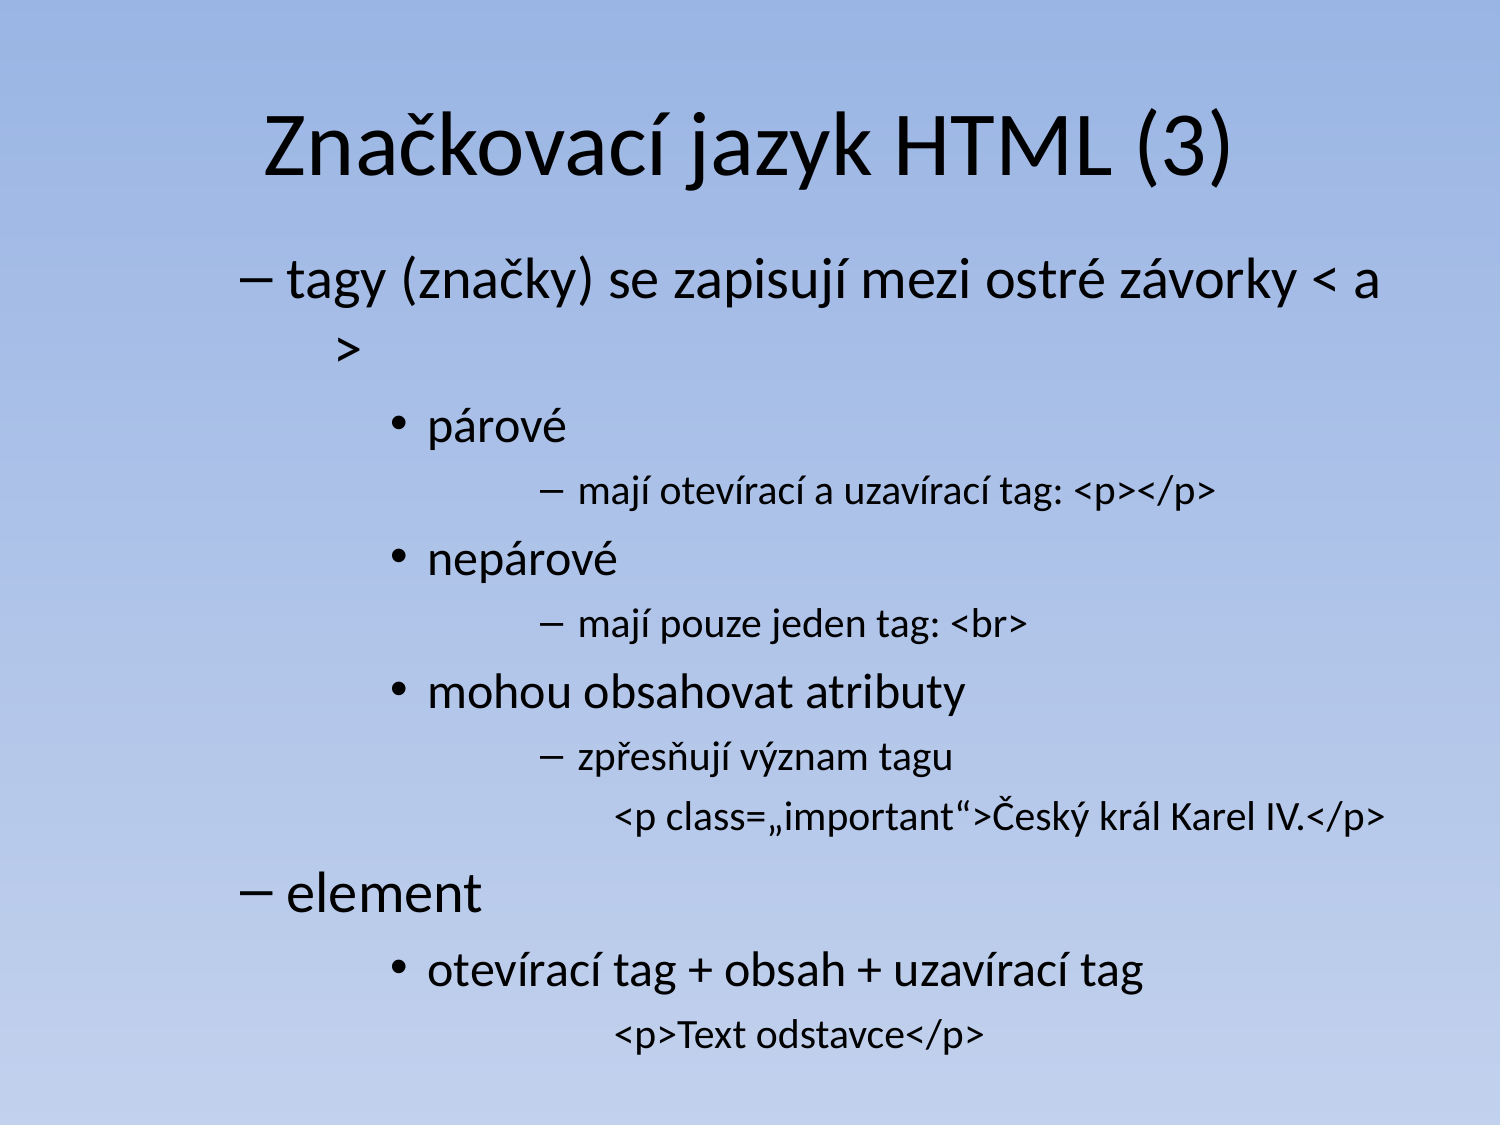

# Značkovací jazyk HTML (3)
tagy (značky) se zapisují mezi ostré závorky < a >
párové
mají otevírací a uzavírací tag: <p></p>
nepárové
mají pouze jeden tag: <br>
mohou obsahovat atributy
zpřesňují význam tagu
	<p class=„important“>Český král Karel IV.</p>
element
otevírací tag + obsah + uzavírací tag
	<p>Text odstavce</p>